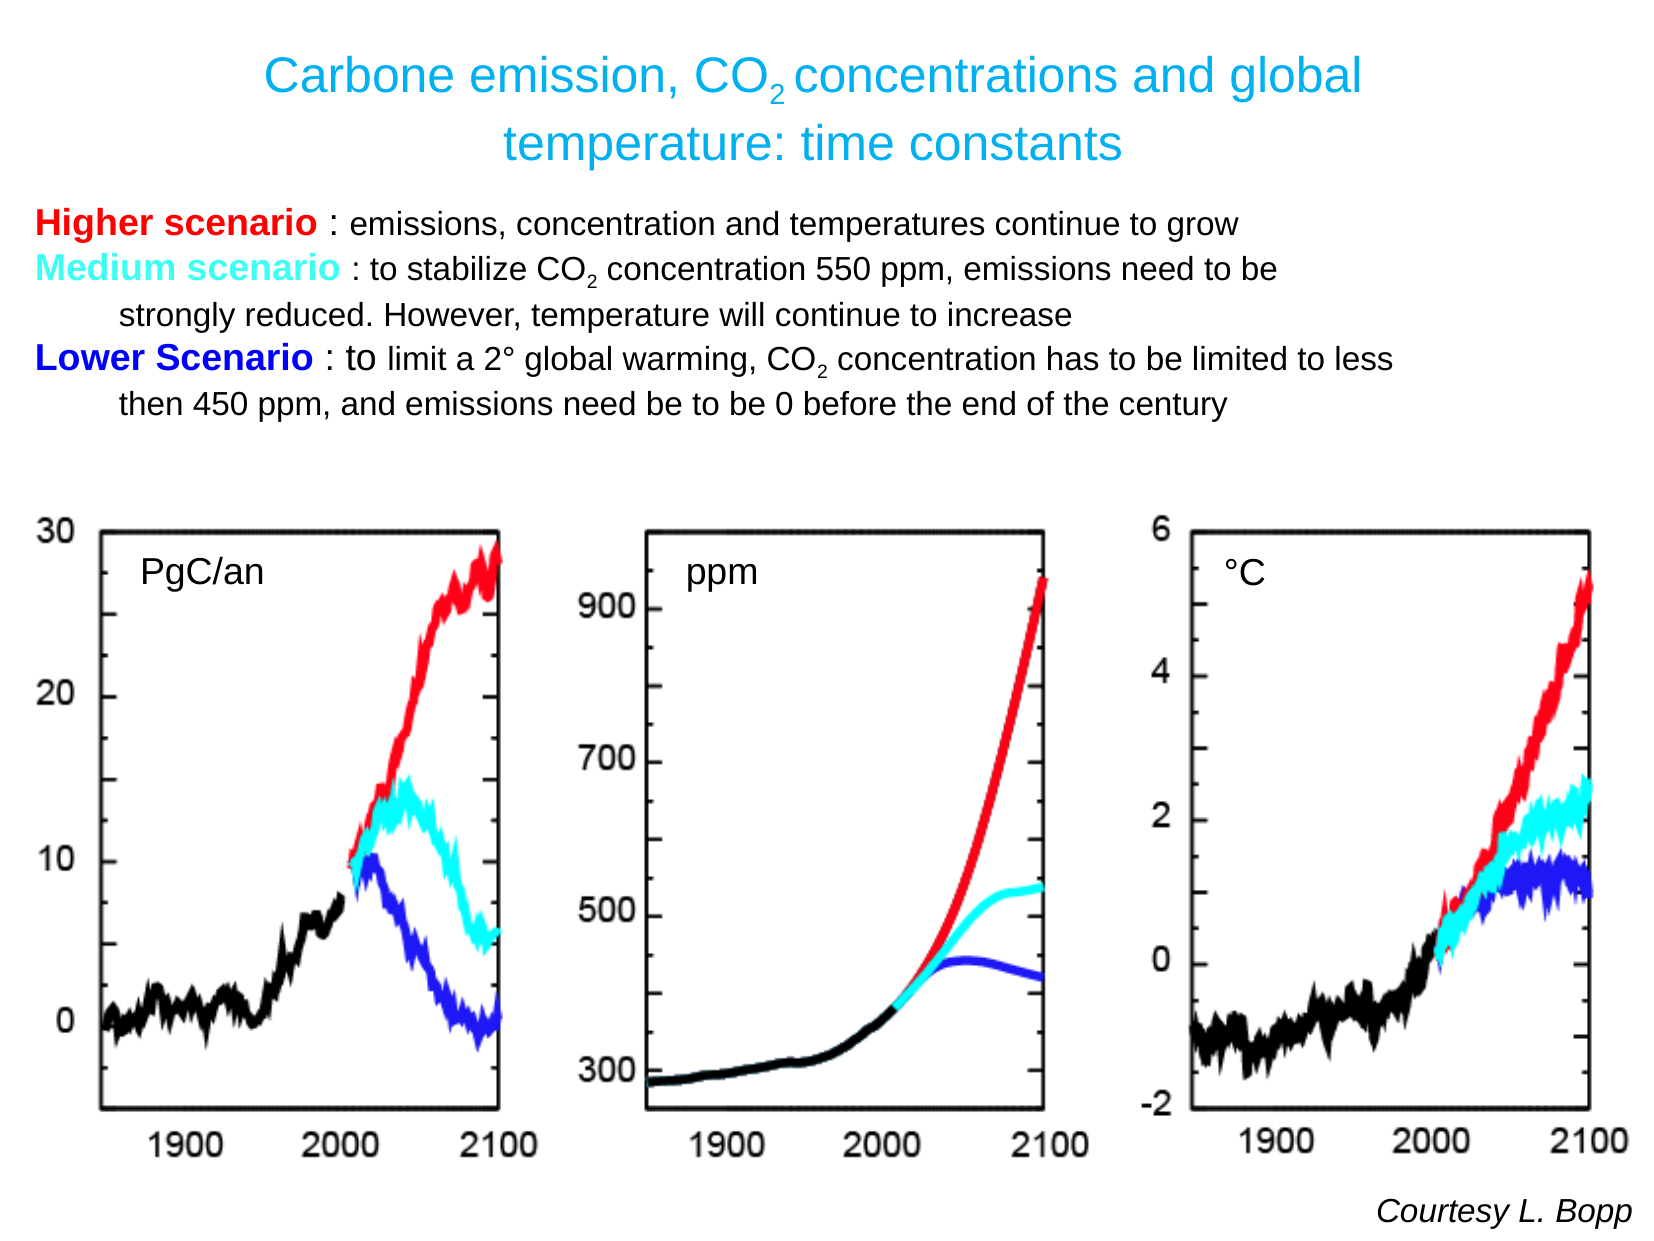

Carbone emission, CO2 concentrations and global temperature: time constants
Higher scenario : emissions, concentration and temperatures continue to grow
Medium scenario : to stabilize CO2 concentration 550 ppm, emissions need to be						 strongly reduced. However, temperature will continue to increase
Lower Scenario : to limit a 2° global warming, CO2 concentration has to be limited to less 				 then 450 ppm, and emissions need be to be 0 before the end of the century
PgC/an
ppm
°C
Courtesy L. Bopp